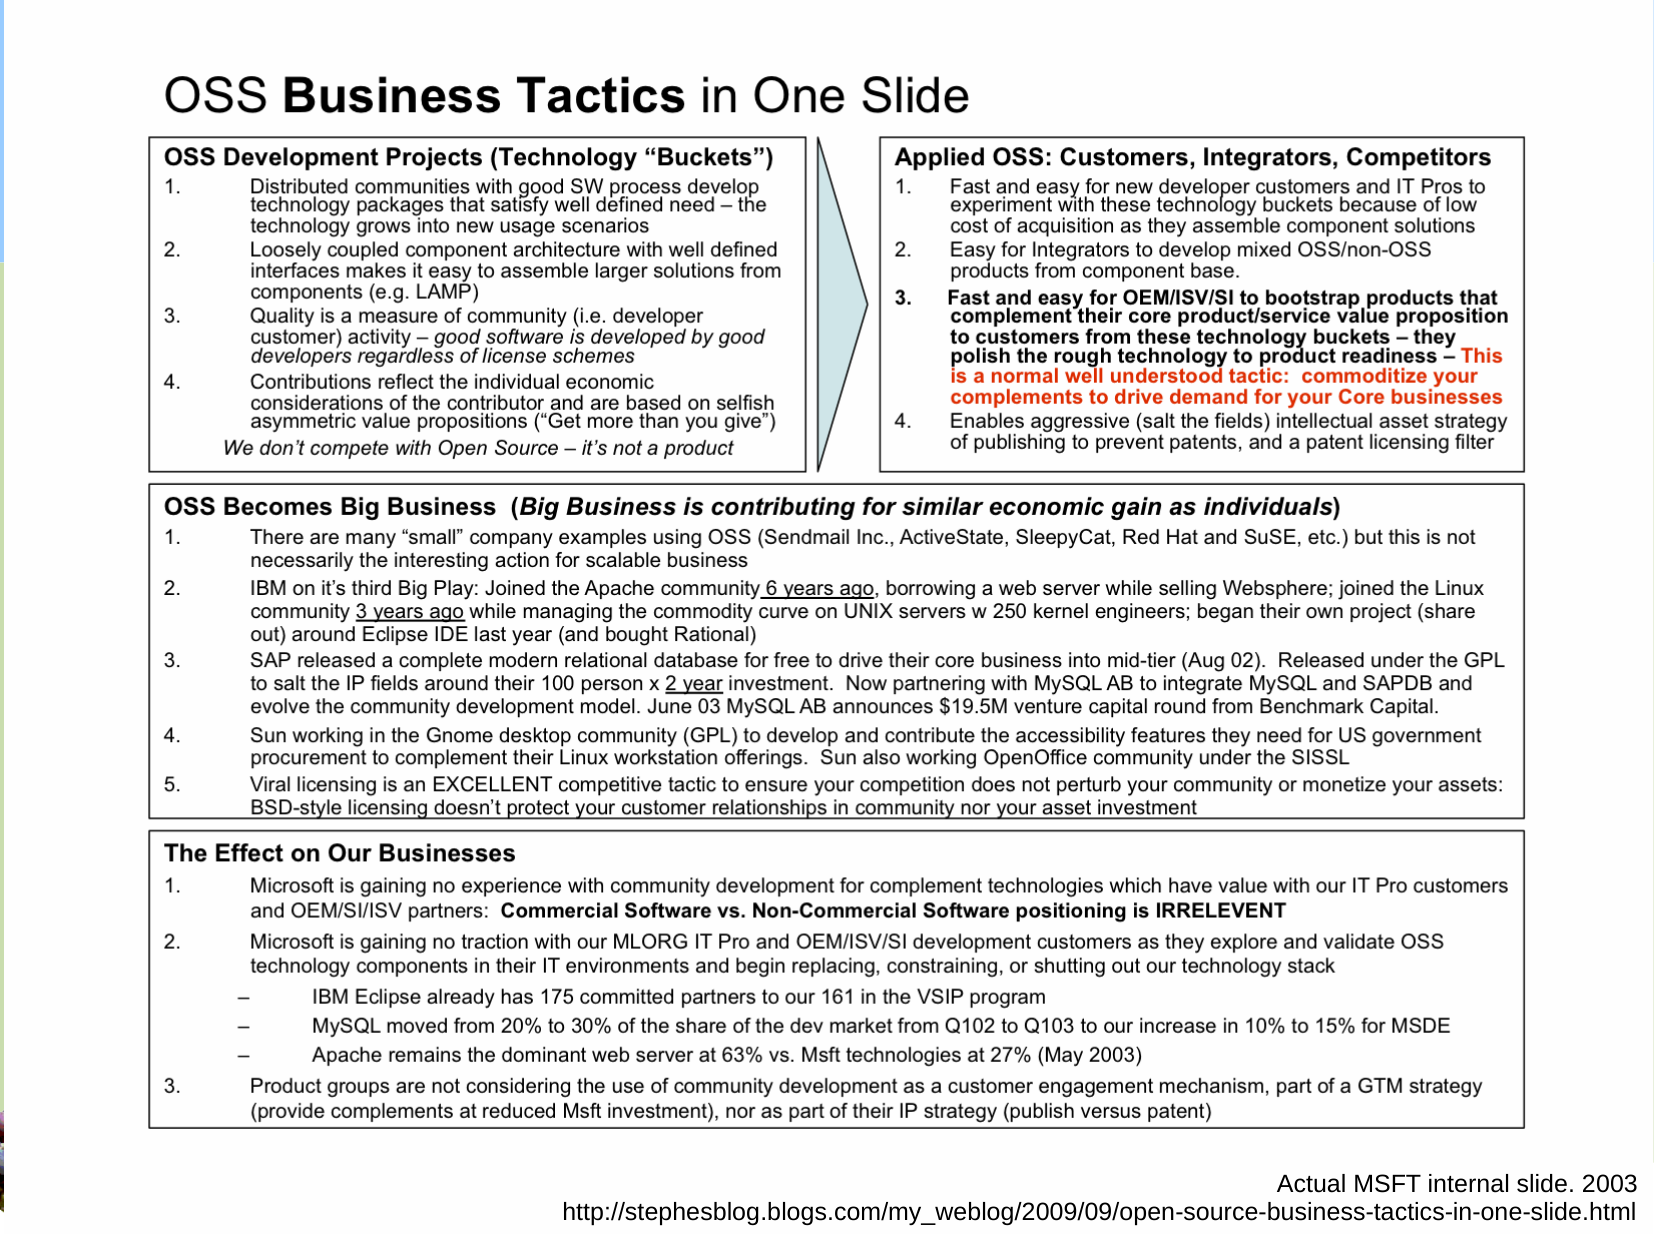

#
Actual MSFT internal slide. 2003
http://stephesblog.blogs.com/my_weblog/2009/09/open-source-business-tactics-in-one-slide.html
Froscon 2012
15